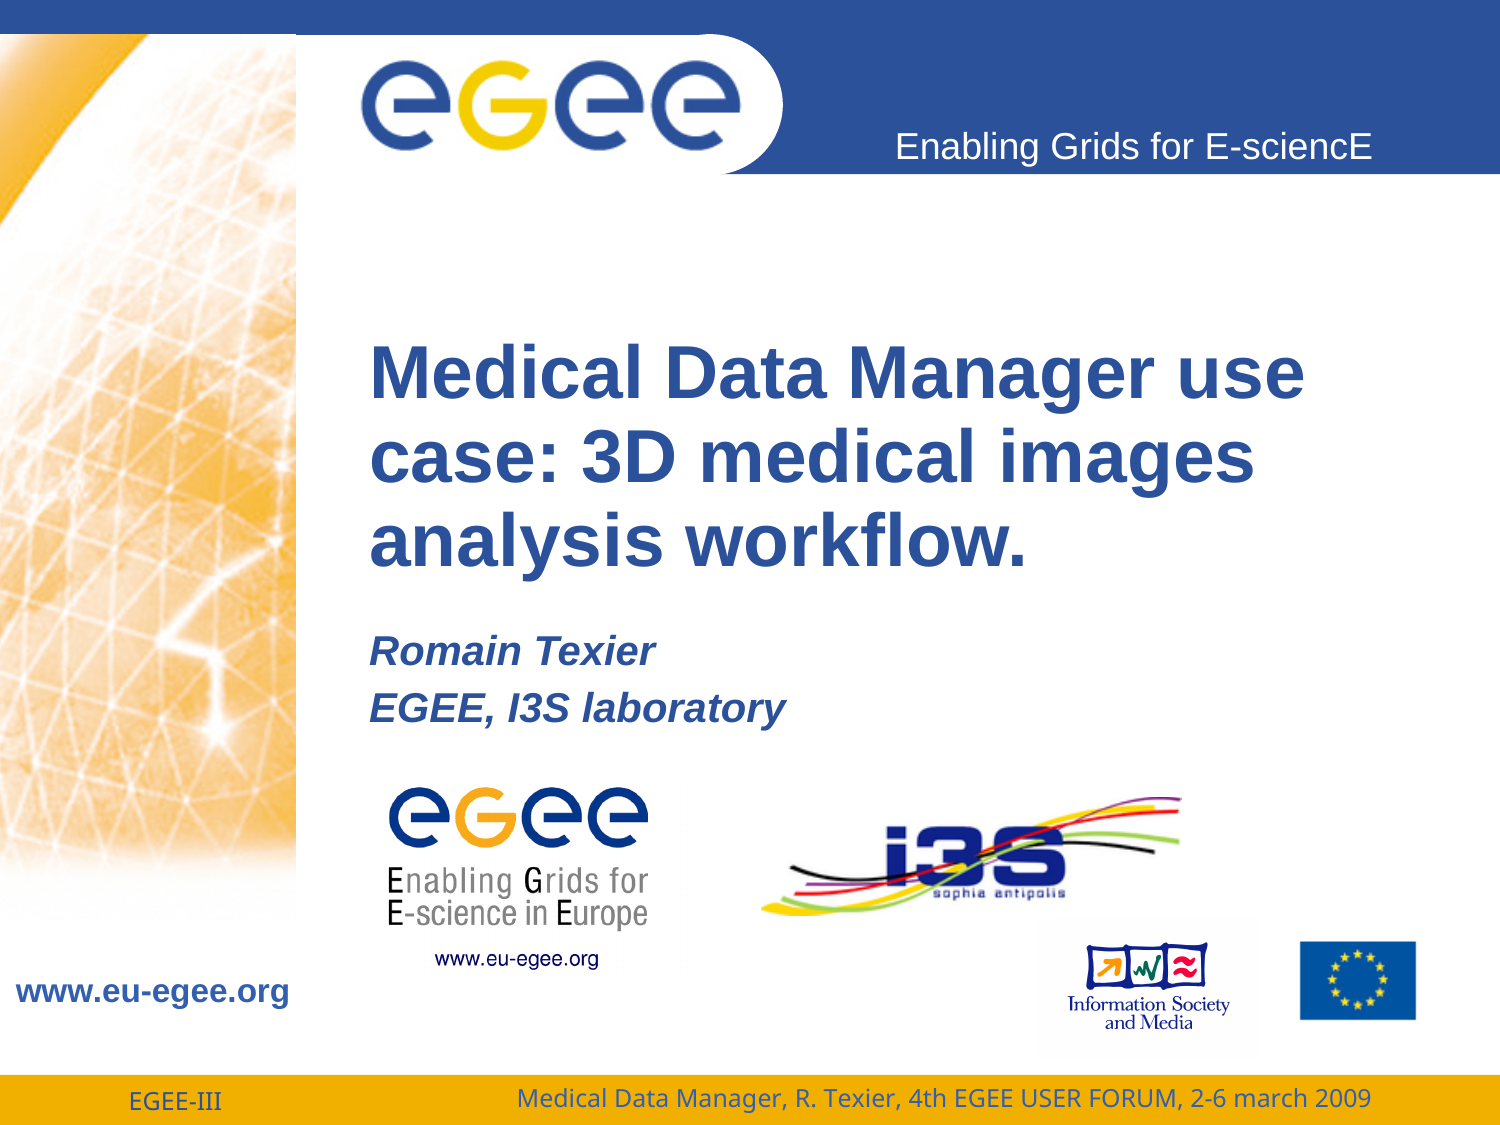

# Medical Data Manager use case: 3D medical images analysis workflow.
Romain Texier
EGEE, I3S laboratory